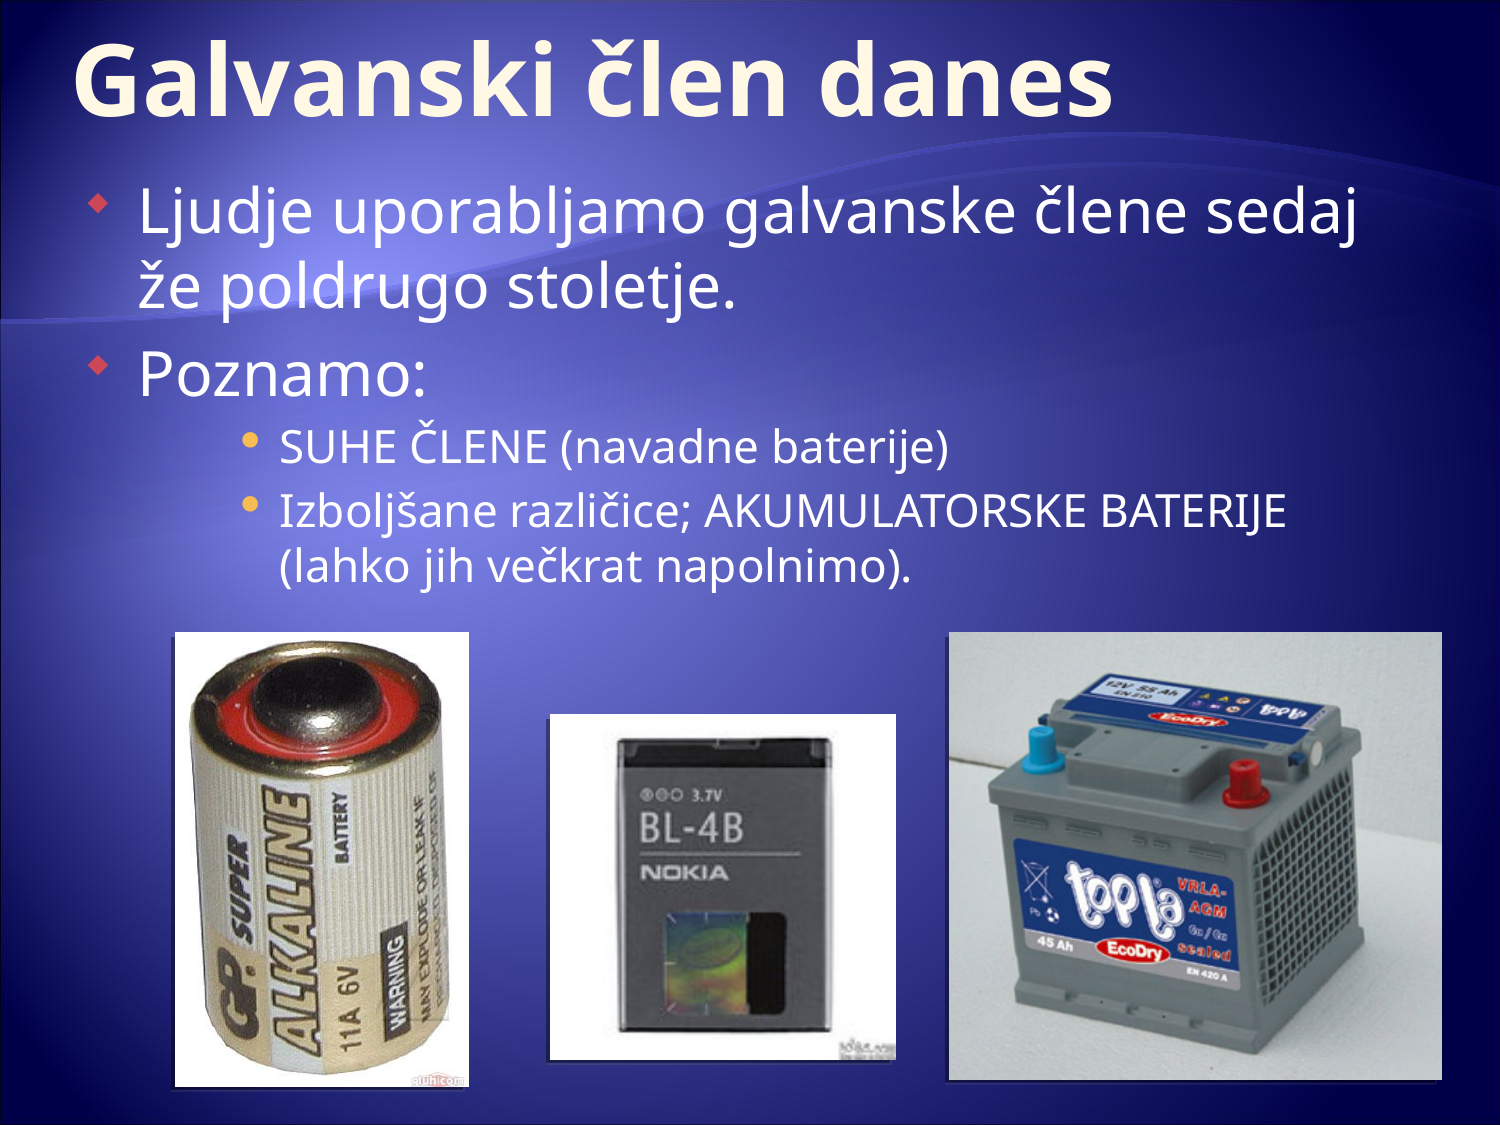

# Galvanski člen danes
Ljudje uporabljamo galvanske člene sedaj že poldrugo stoletje.
Poznamo:
SUHE ČLENE (navadne baterije)
Izboljšane različice; AKUMULATORSKE BATERIJE (lahko jih večkrat napolnimo).